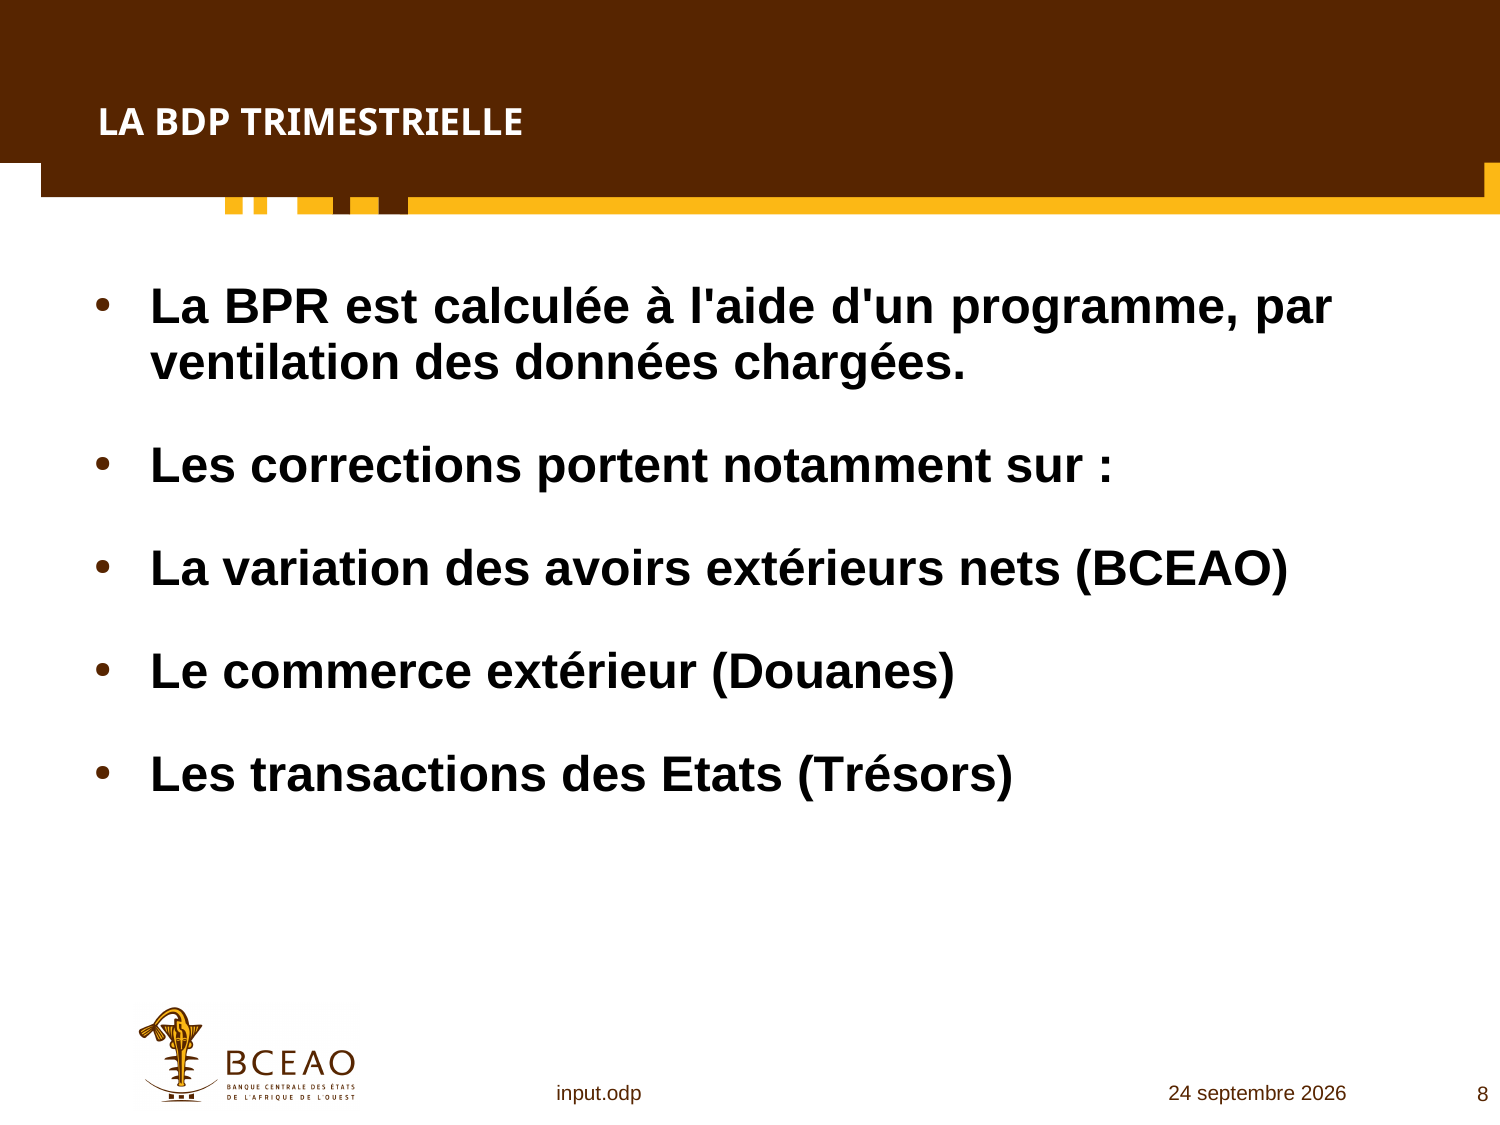

# LA BDP TRIMESTRIELLE
La BPR est calculée à l'aide d'un programme, par ventilation des données chargées.
Les corrections portent notamment sur :
La variation des avoirs extérieurs nets (BCEAO)
Le commerce extérieur (Douanes)
Les transactions des Etats (Trésors)